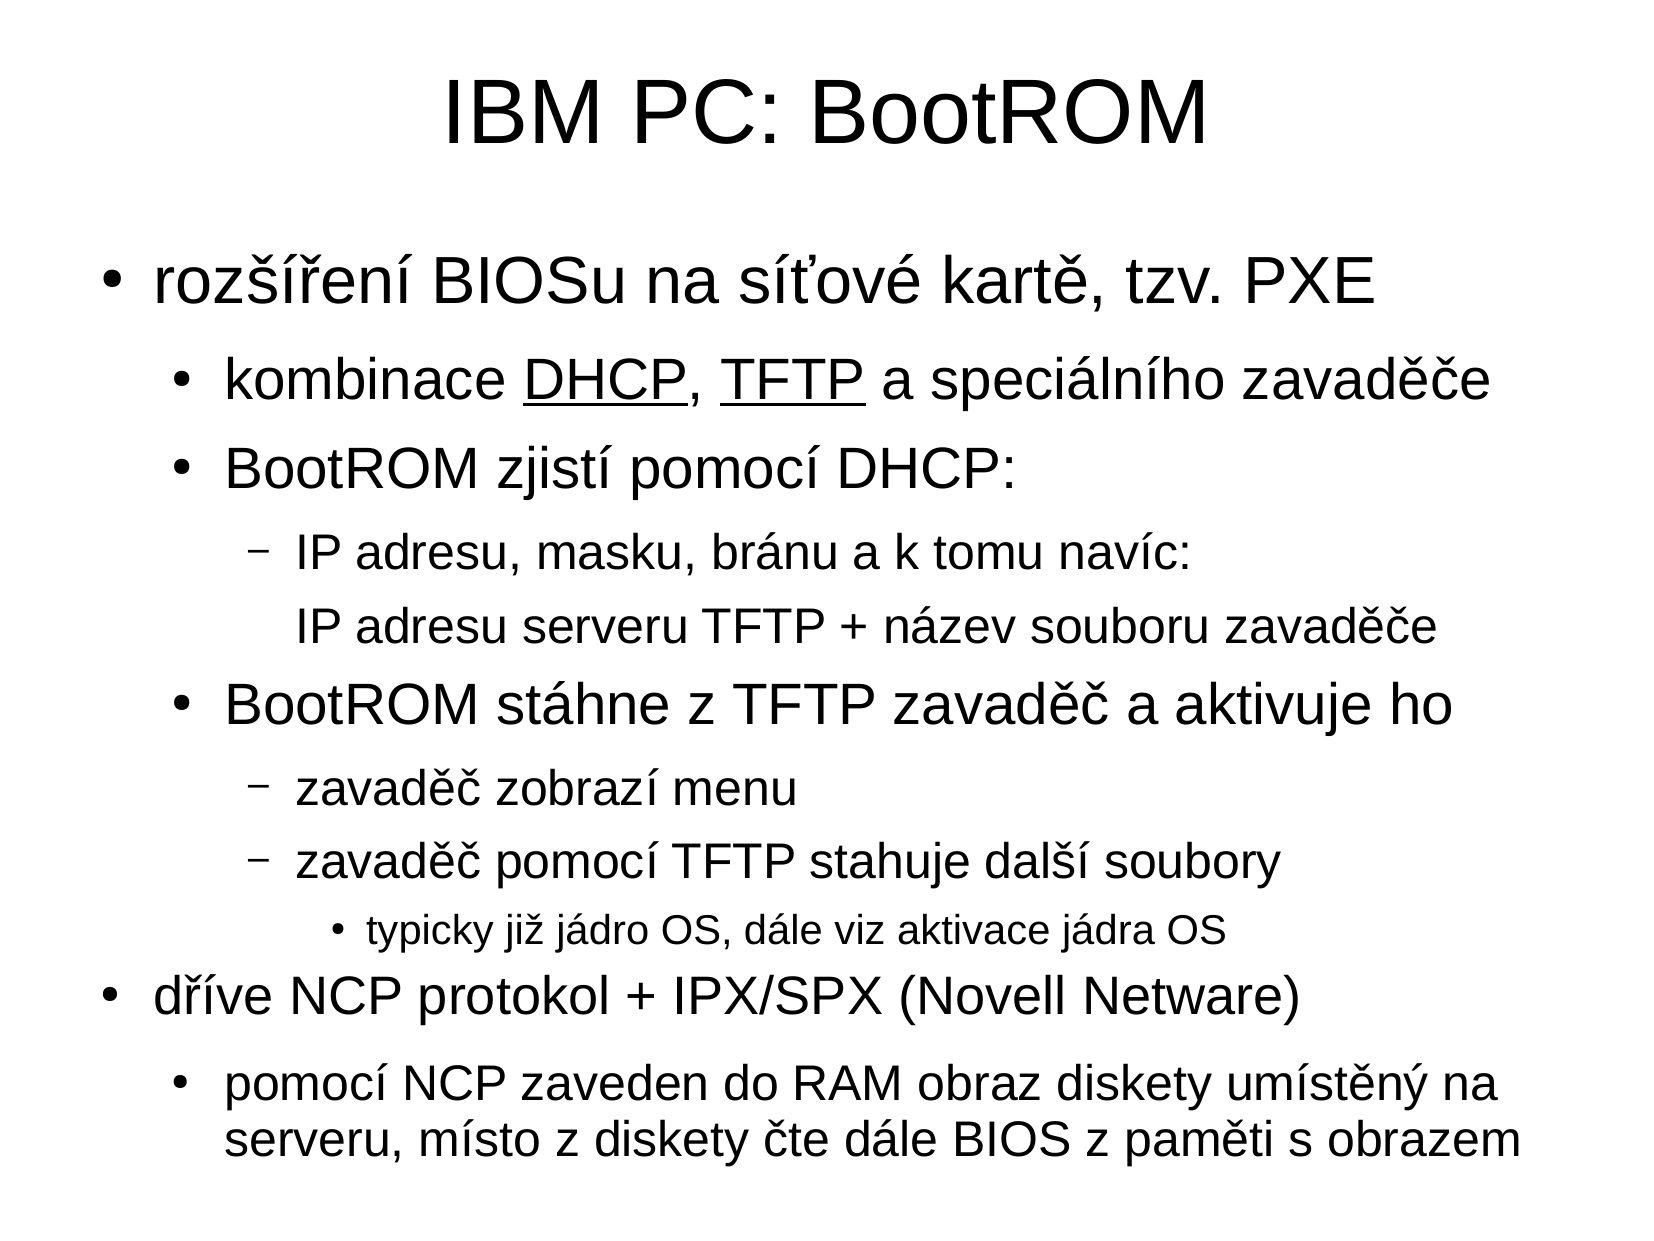

# IBM PC: BootROM
rozšíření BIOSu na síťové kartě, tzv. PXE
kombinace DHCP, TFTP a speciálního zavaděče
BootROM zjistí pomocí DHCP:
IP adresu, masku, bránu a k tomu navíc:
IP adresu serveru TFTP + název souboru zavaděče
BootROM stáhne z TFTP zavaděč a aktivuje ho
zavaděč zobrazí menu
zavaděč pomocí TFTP stahuje další soubory
typicky již jádro OS, dále viz aktivace jádra OS
dříve NCP protokol + IPX/SPX (Novell Netware)
pomocí NCP zaveden do RAM obraz diskety umístěný na serveru, místo z diskety čte dále BIOS z paměti s obrazem